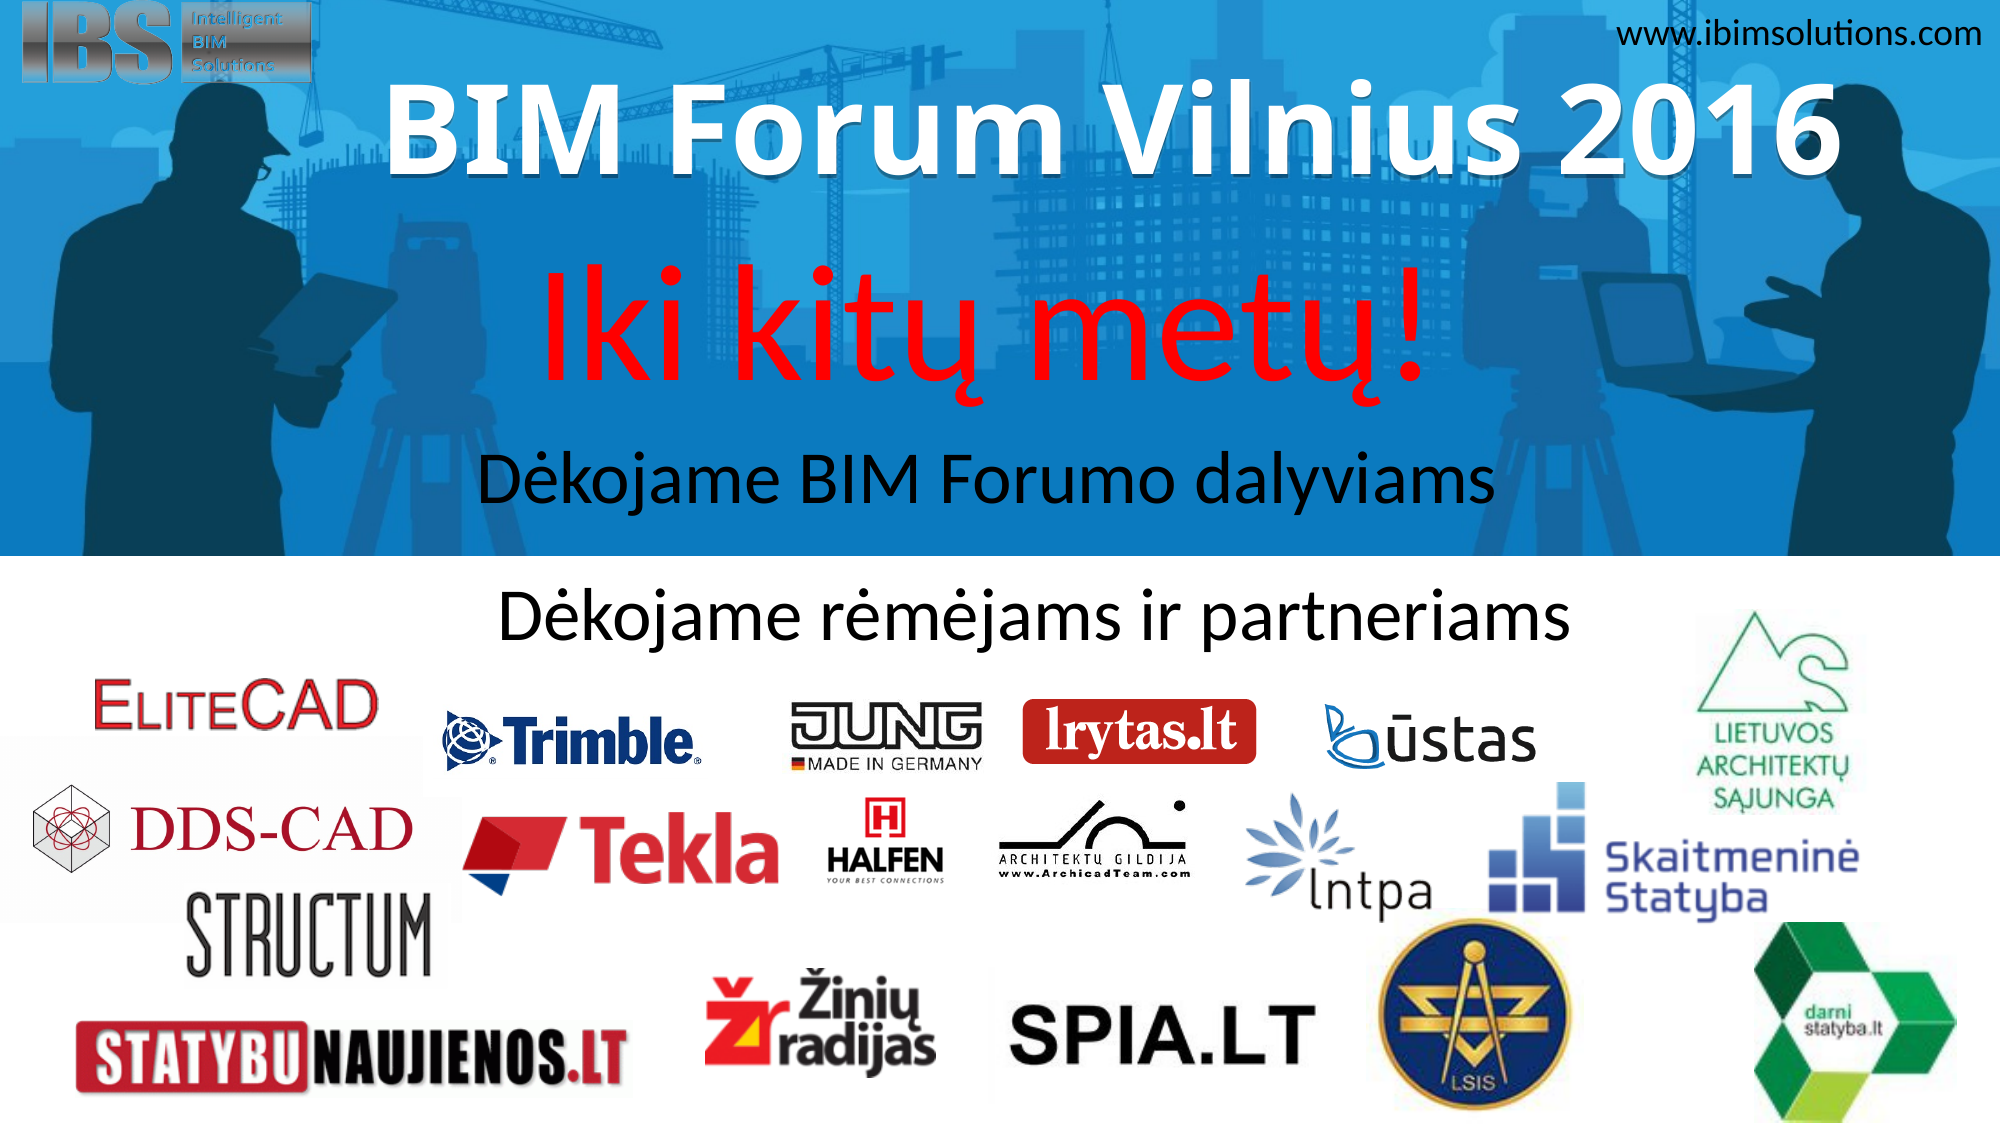

www.ibimsolutions.com
BIM Forum Vilnius 2016
Iki kitų metų!
Dėkojame BIM Forumo dalyviams
Dėkojame rėmėjams ir partneriams